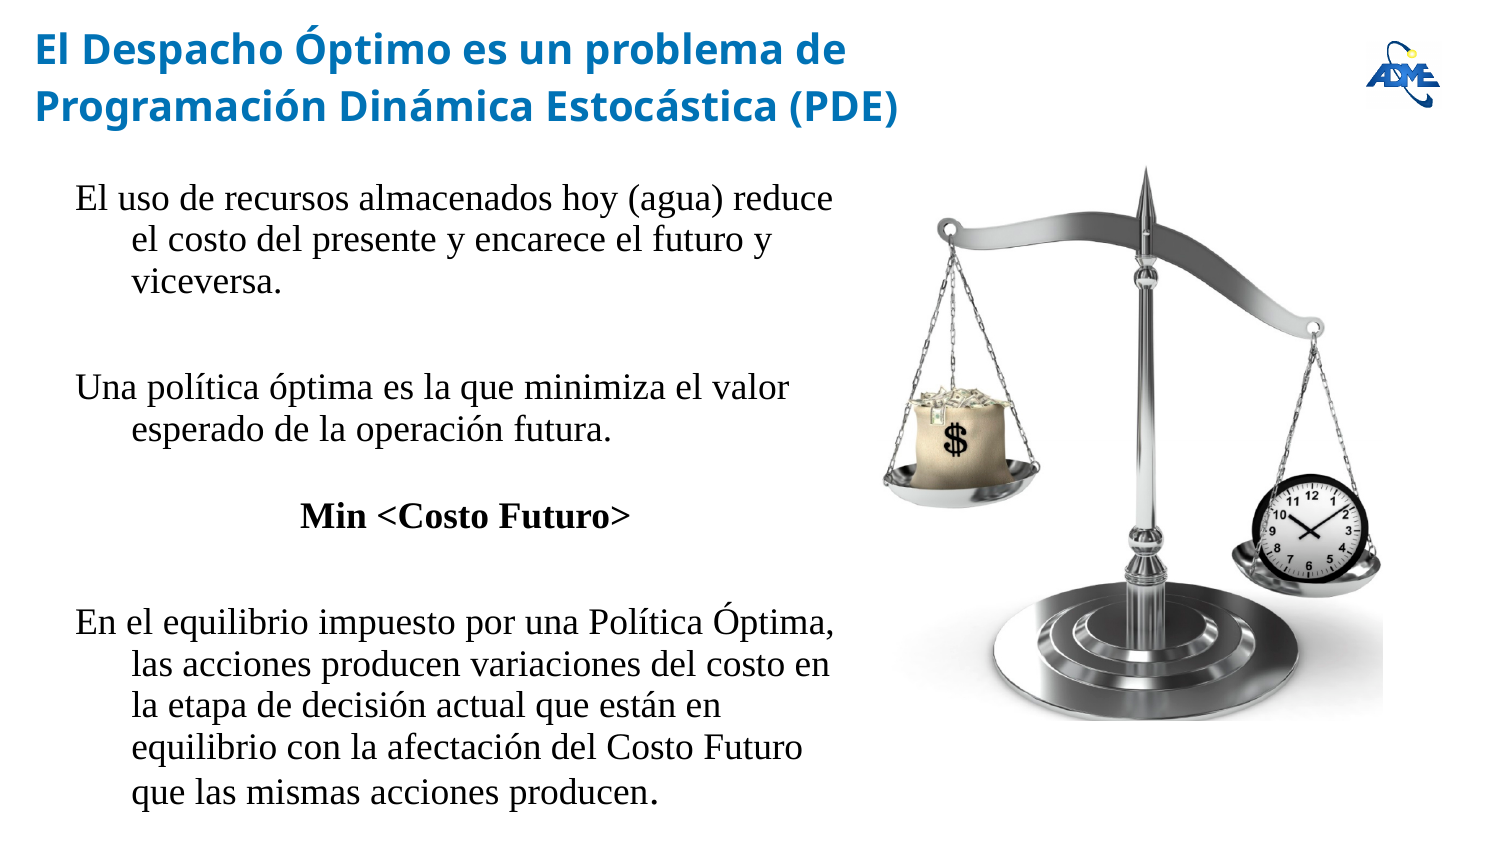

# El Despacho Óptimo es un problema de Programación Dinámica Estocástica (PDE)
El uso de recursos almacenados hoy (agua) reduce el costo del presente y encarece el futuro y viceversa.
Una política óptima es la que minimiza el valor esperado de la operación futura.
Min <Costo Futuro>
En el equilibrio impuesto por una Política Óptima, las acciones producen variaciones del costo en la etapa de decisión actual que están en equilibrio con la afectación del Costo Futuro que las mismas acciones producen.